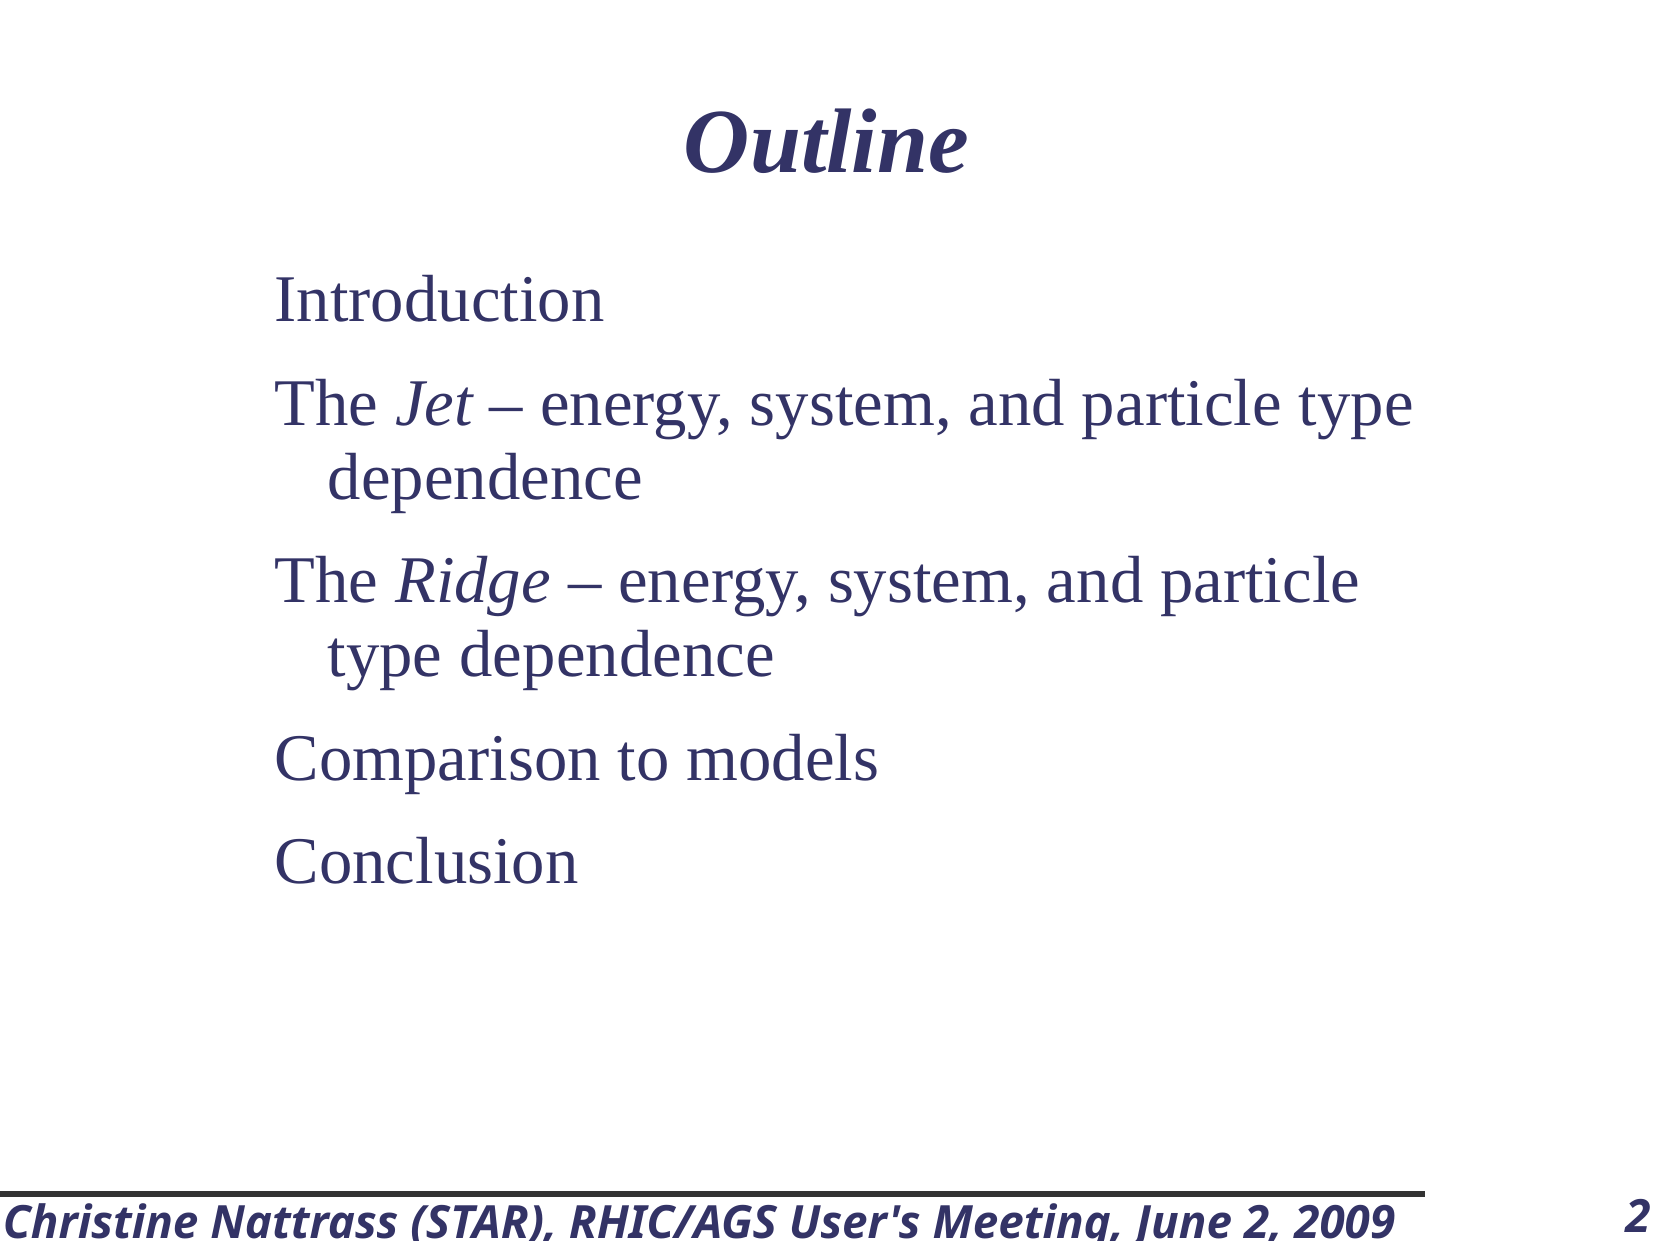

# Outline
Introduction
The Jet – energy, system, and particle type dependence
The Ridge – energy, system, and particle type dependence
Comparison to models
Conclusion